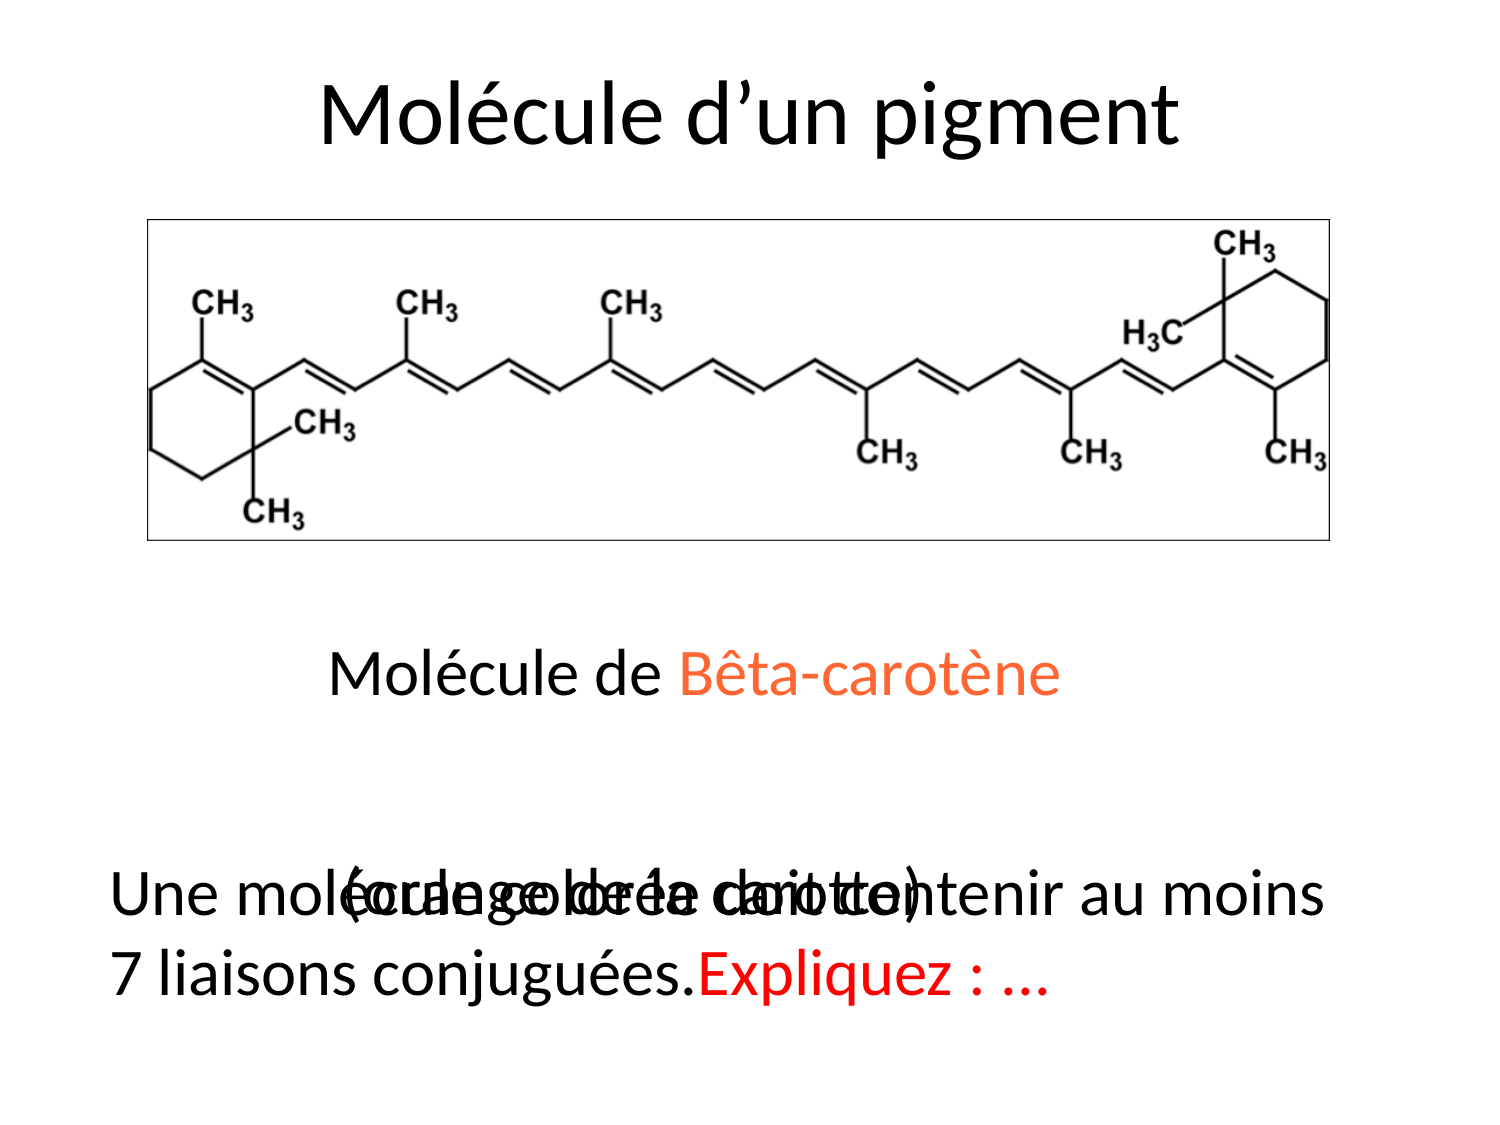

# Molécule d’un pigment
Molécule de Bêta-carotène
 (orange de la carotte)
Une molécule colorée doit contenir au moins 7 liaisons conjuguées.Expliquez : ...